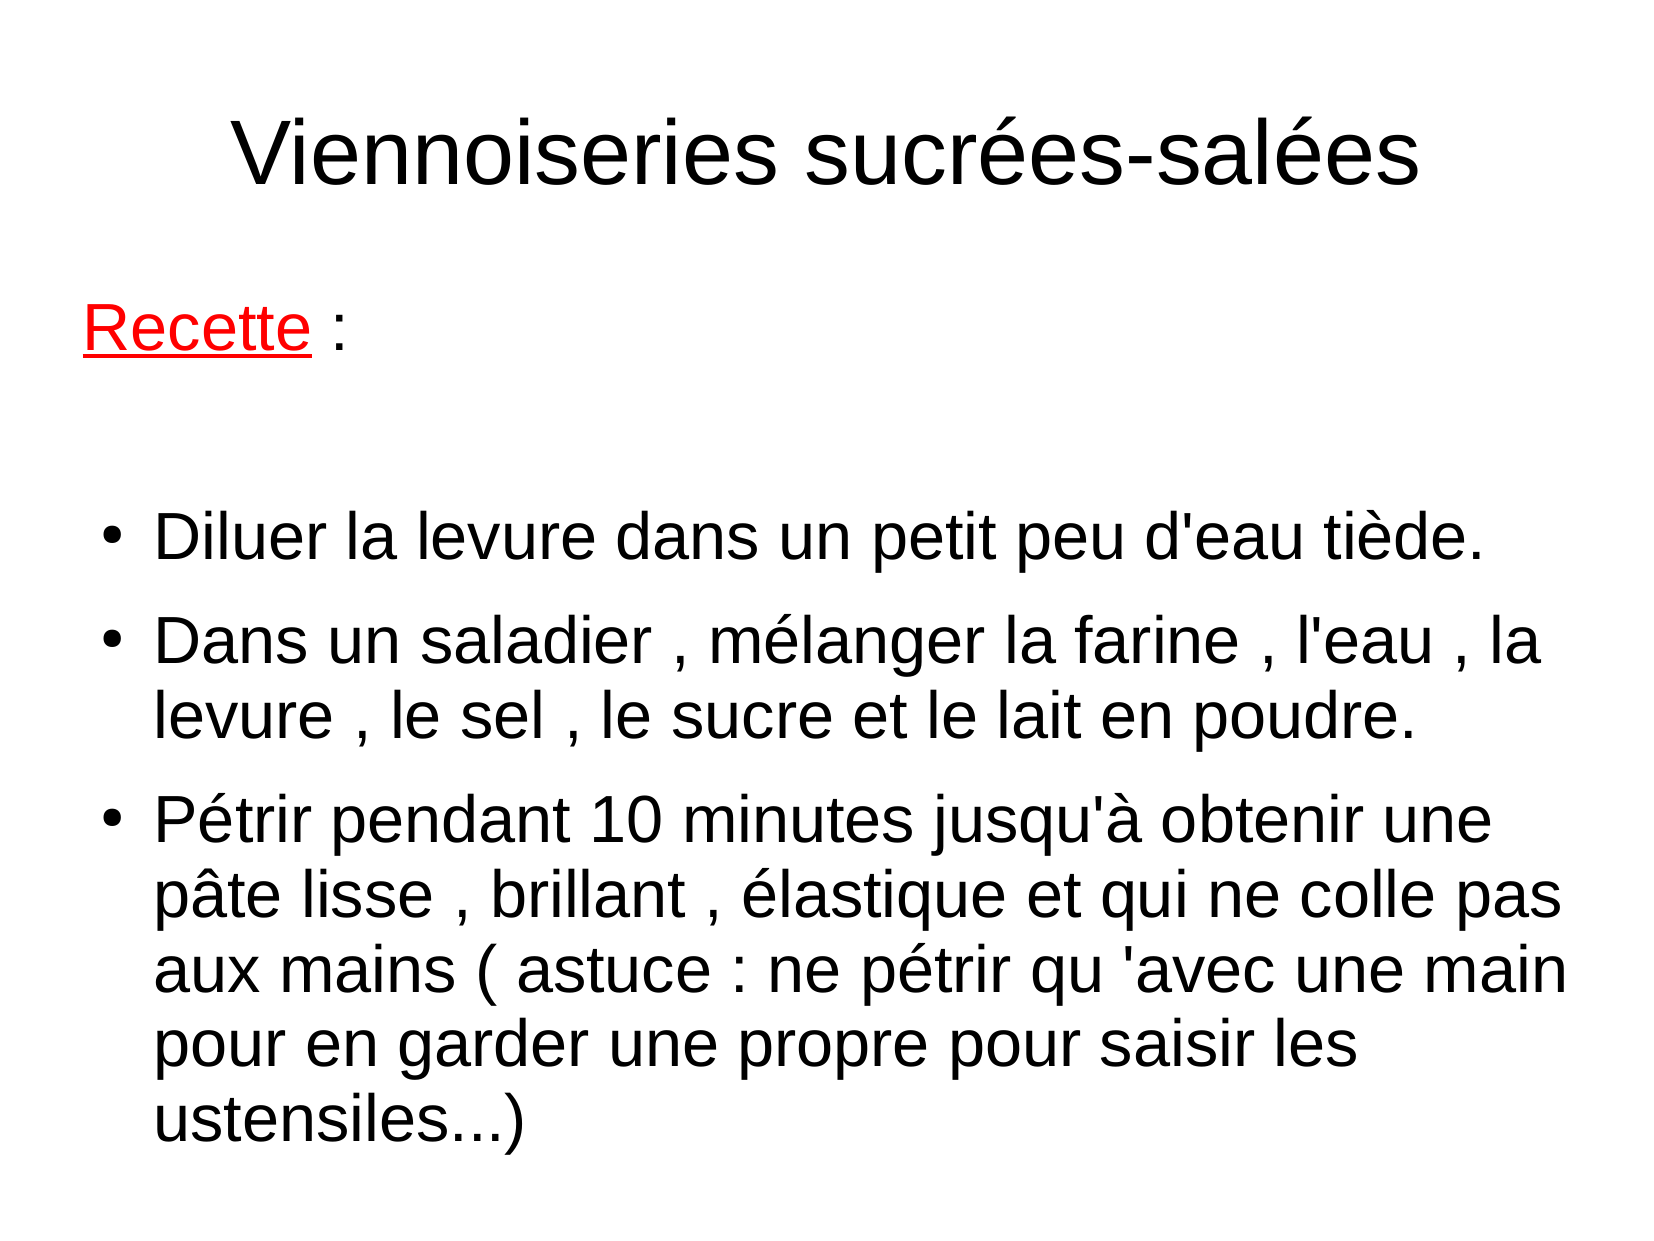

# Viennoiseries sucrées-salées
Recette :
Diluer la levure dans un petit peu d'eau tiède.
Dans un saladier , mélanger la farine , l'eau , la levure , le sel , le sucre et le lait en poudre.
Pétrir pendant 10 minutes jusqu'à obtenir une pâte lisse , brillant , élastique et qui ne colle pas aux mains ( astuce : ne pétrir qu 'avec une main pour en garder une propre pour saisir les ustensiles...)